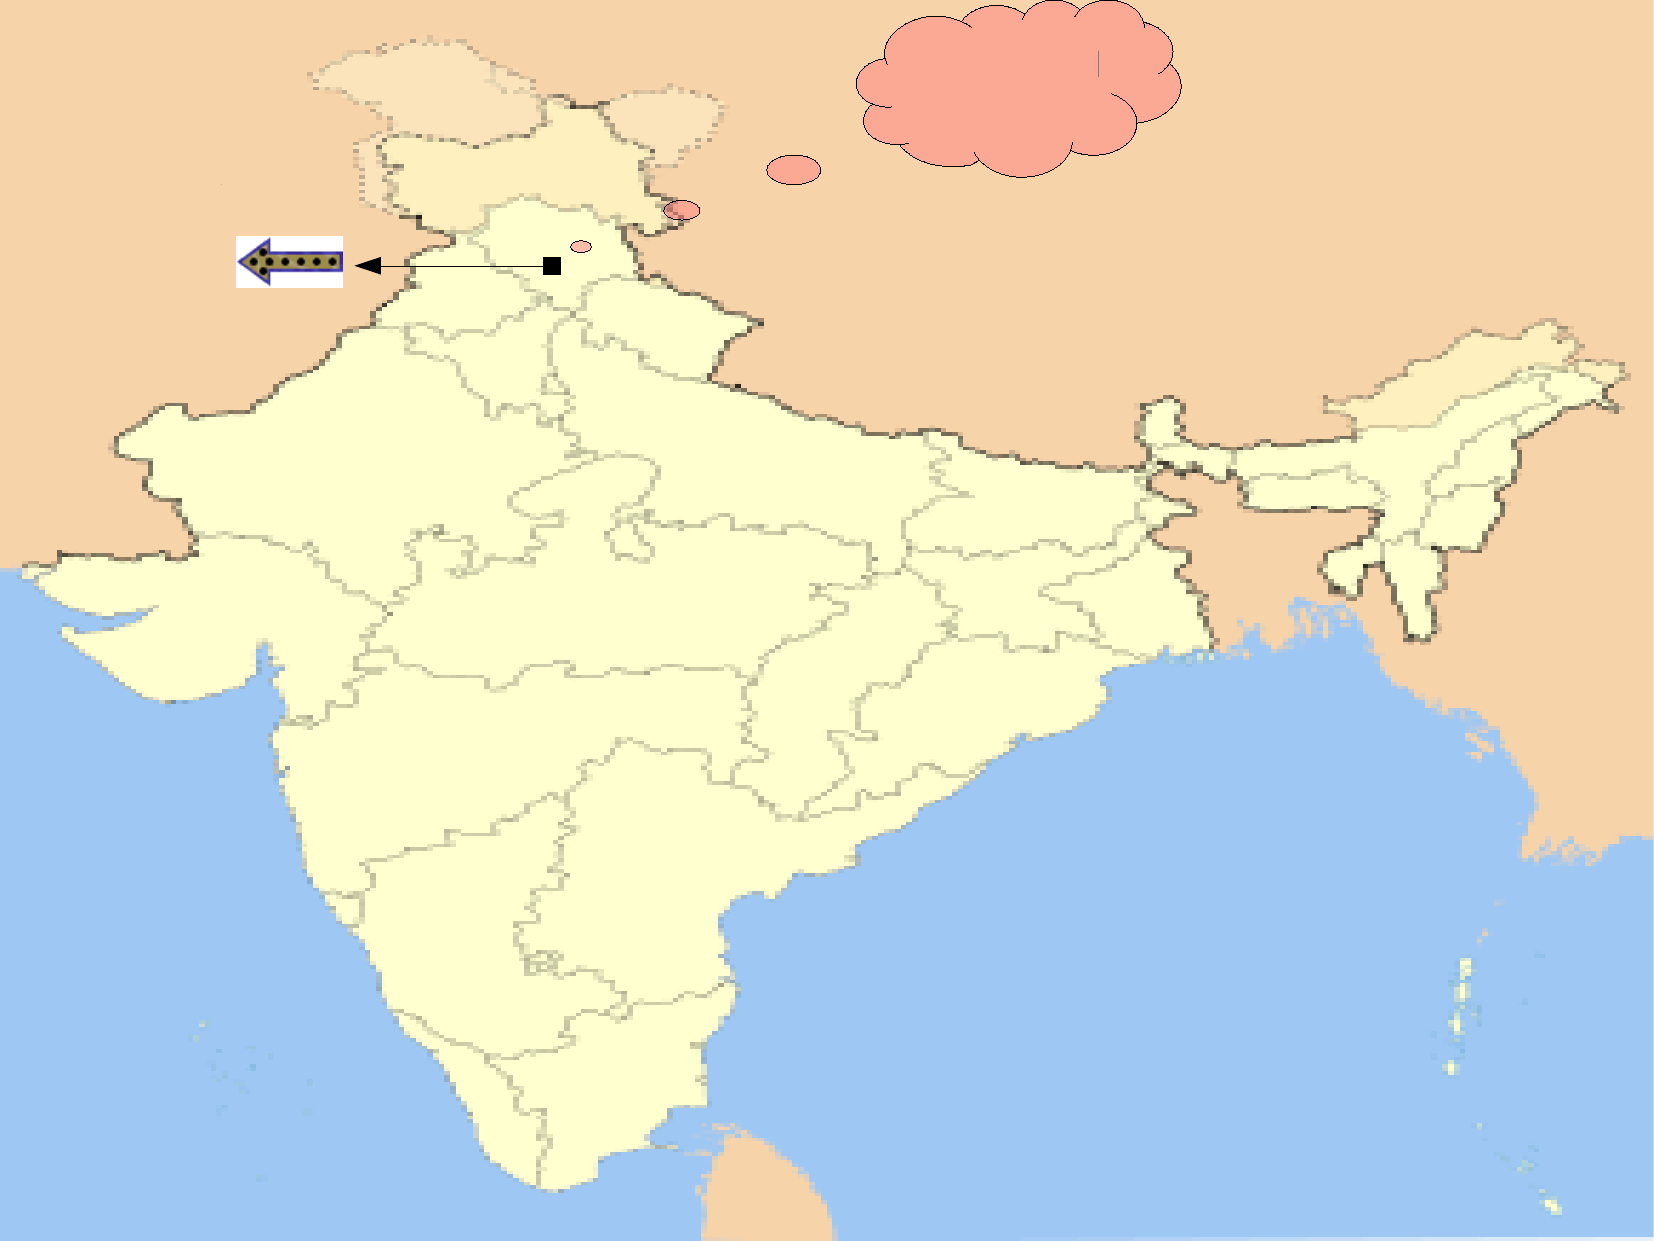

H I M A C HAL
P R A D E S H
Shimla